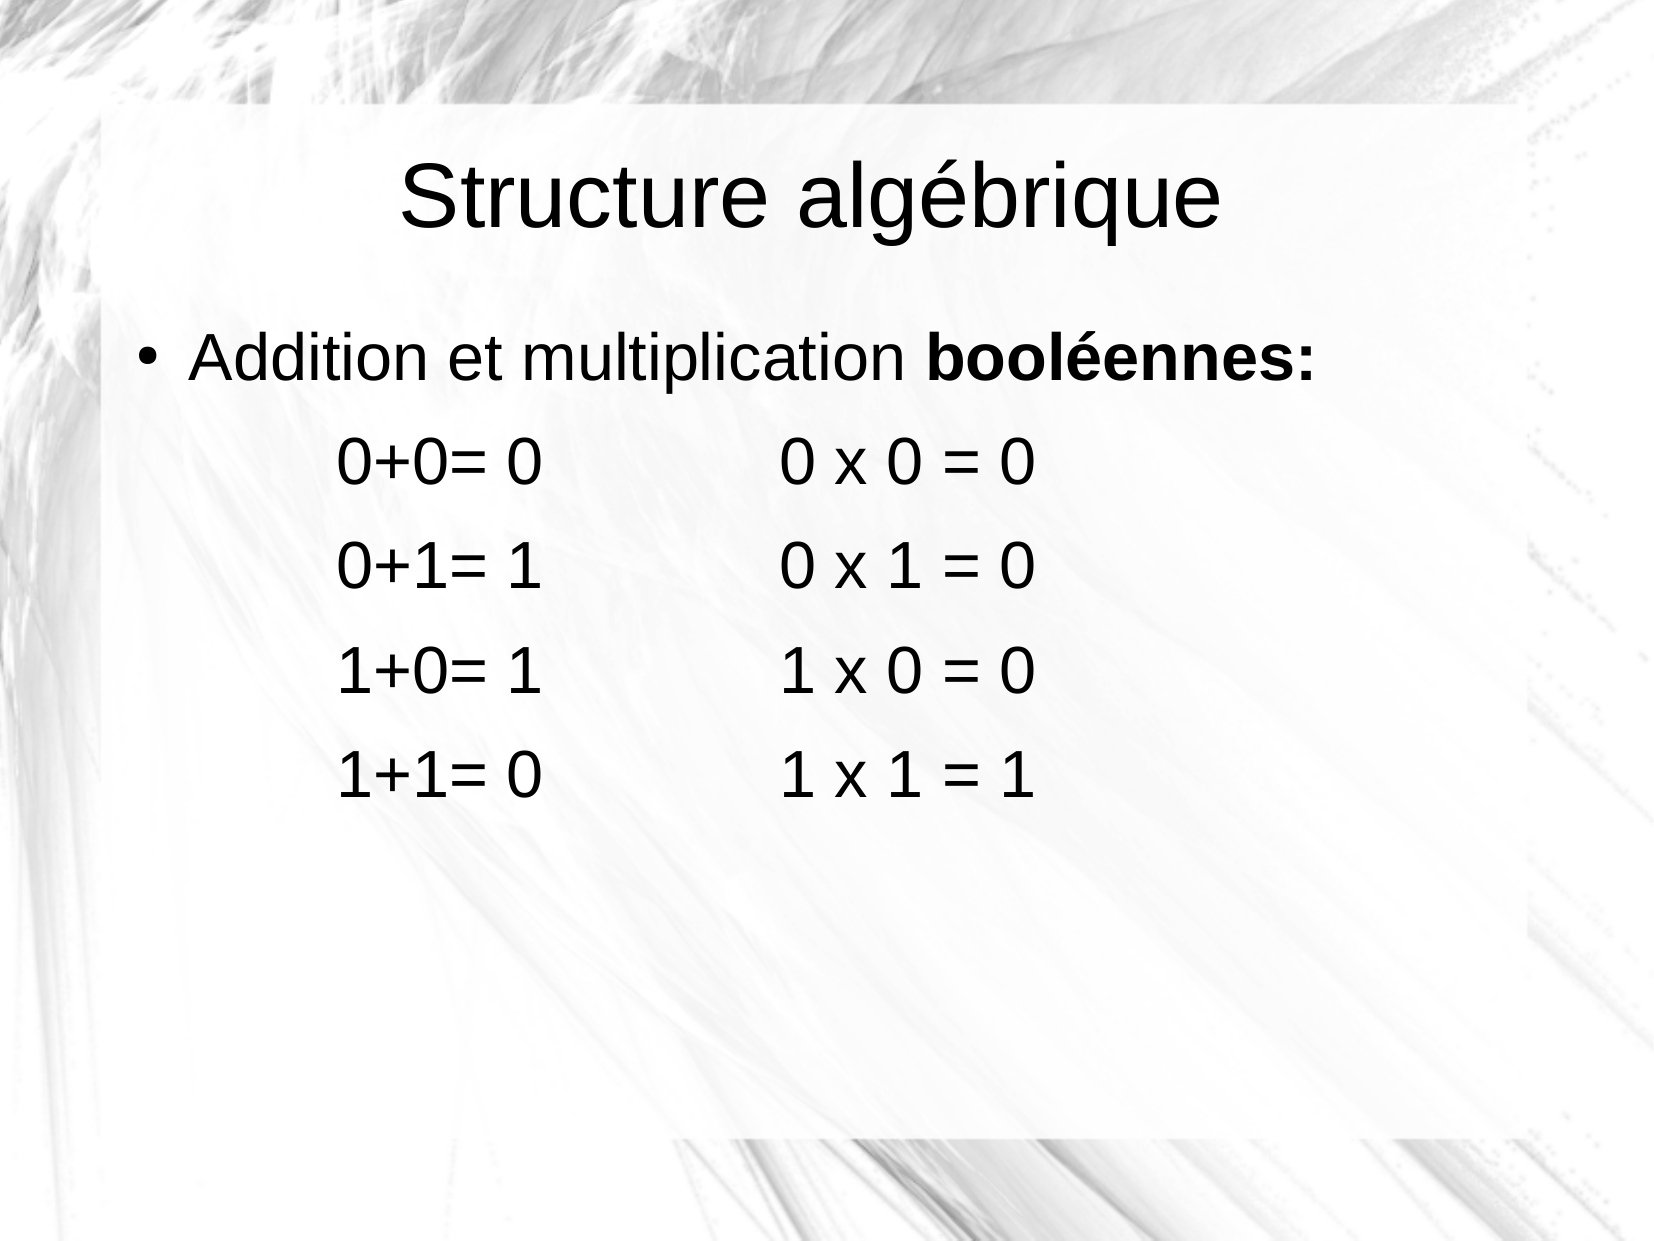

# Structure algébrique
Addition et multiplication booléennes:
 		0+0= 0				0 x 0 = 0
 		0+1= 1				0 x 1 = 0
 		1+0= 1		 		1 x 0 = 0
 		1+1= 0				1 x 1 = 1